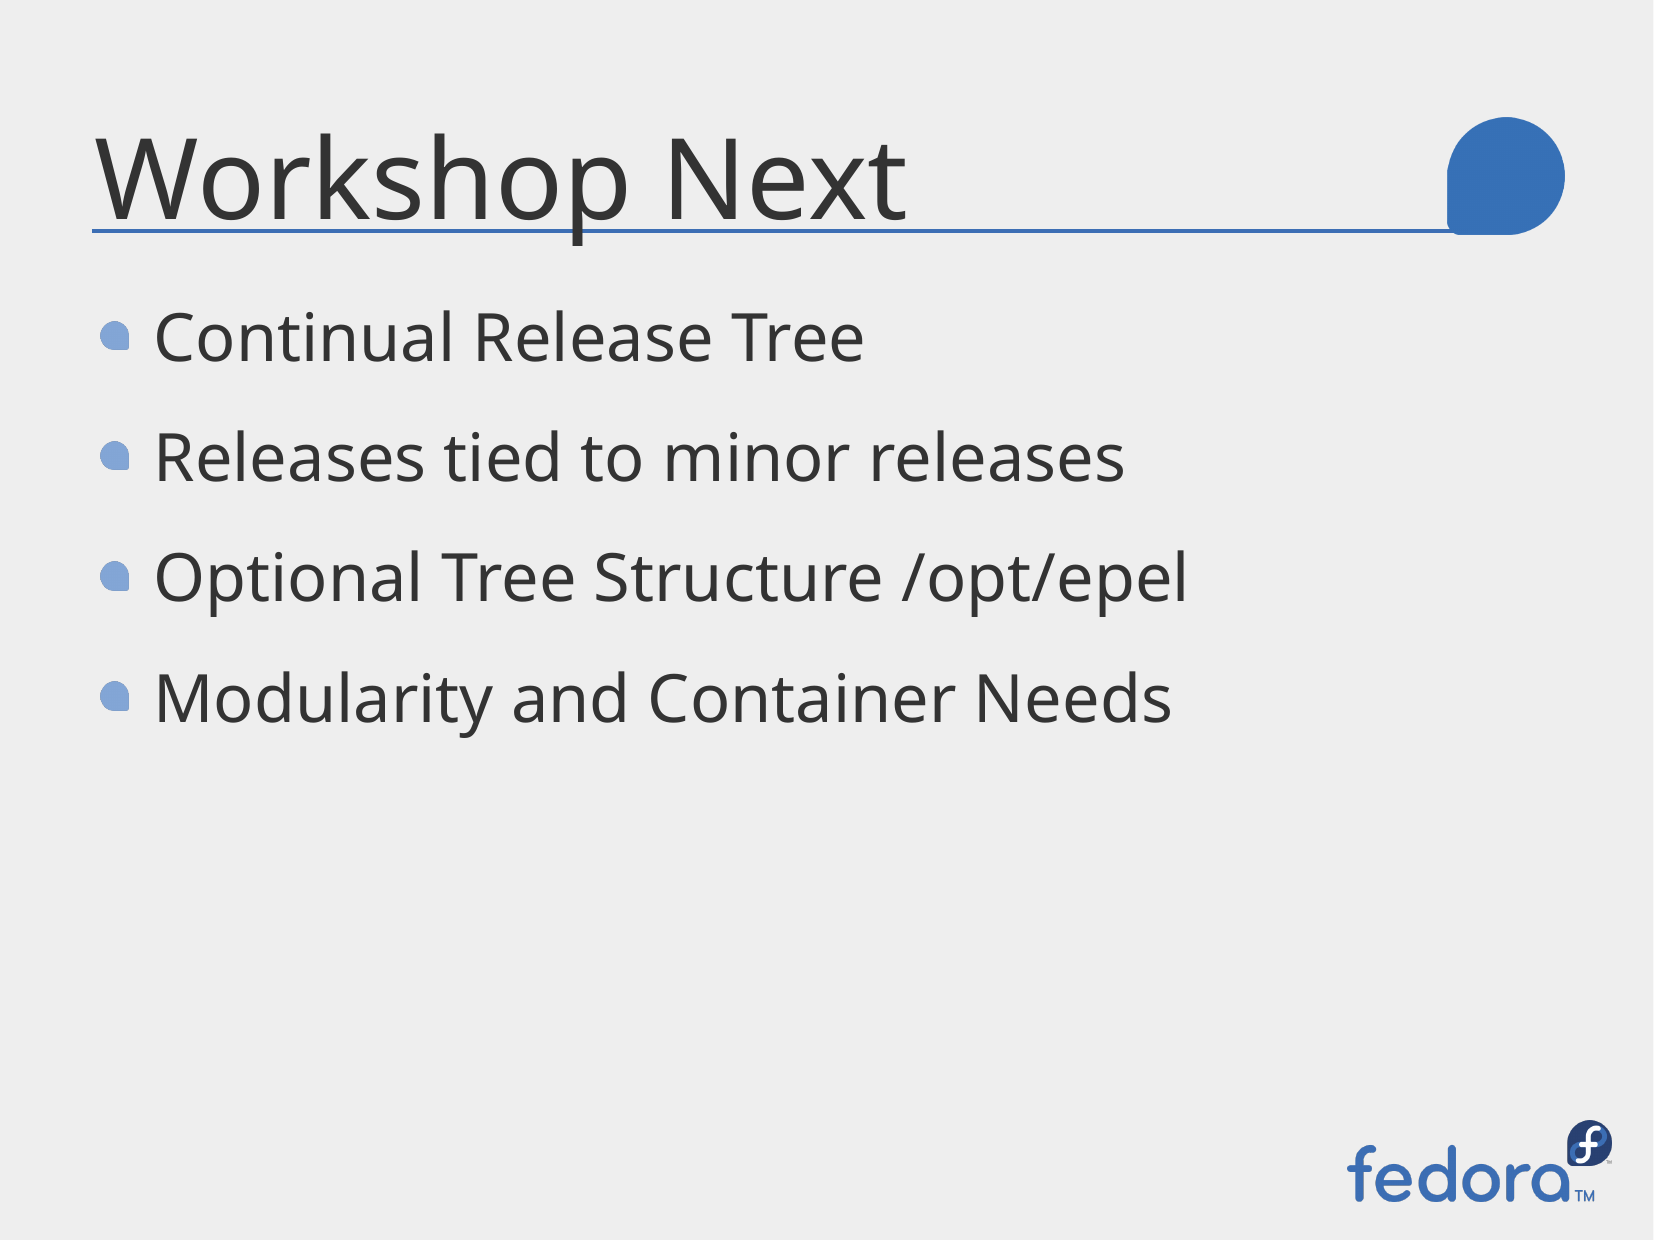

Workshop Next
# Continual Release Tree
Releases tied to minor releases
Optional Tree Structure /opt/epel
Modularity and Container Needs